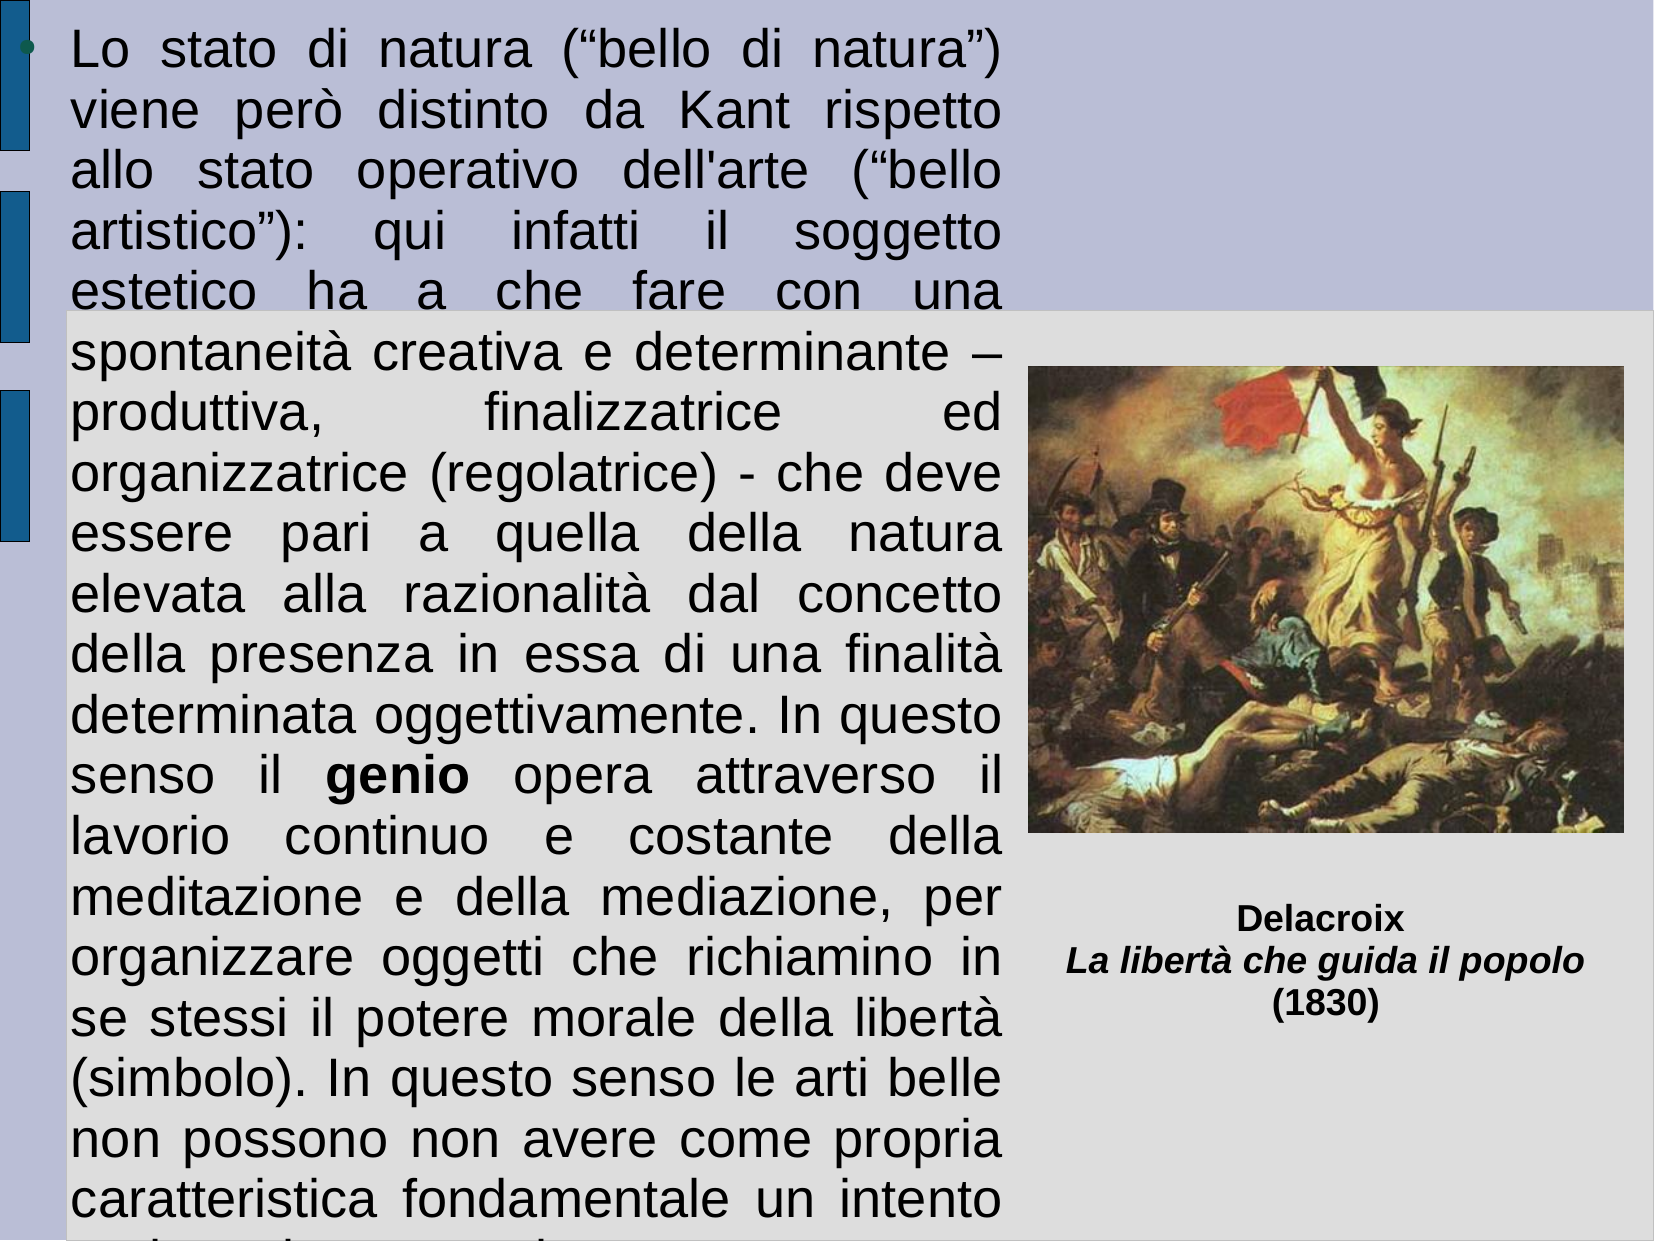

Lo stato di natura (“bello di natura”) viene però distinto da Kant rispetto allo stato operativo dell'arte (“bello artistico”): qui infatti il soggetto estetico ha a che fare con una spontaneità creativa e determinante – produttiva, finalizzatrice ed organizzatrice (regolatrice) - che deve essere pari a quella della natura elevata alla razionalità dal concetto della presenza in essa di una finalità determinata oggettivamente. In questo senso il genio opera attraverso il lavorio continuo e costante della meditazione e della mediazione, per organizzare oggetti che richiamino in se stessi il potere morale della libertà (simbolo). In questo senso le arti belle non possono non avere come propria caratteristica fondamentale un intento pedagogico e morale.
#
Delacroix
La libertà che guida il popolo
(1830)